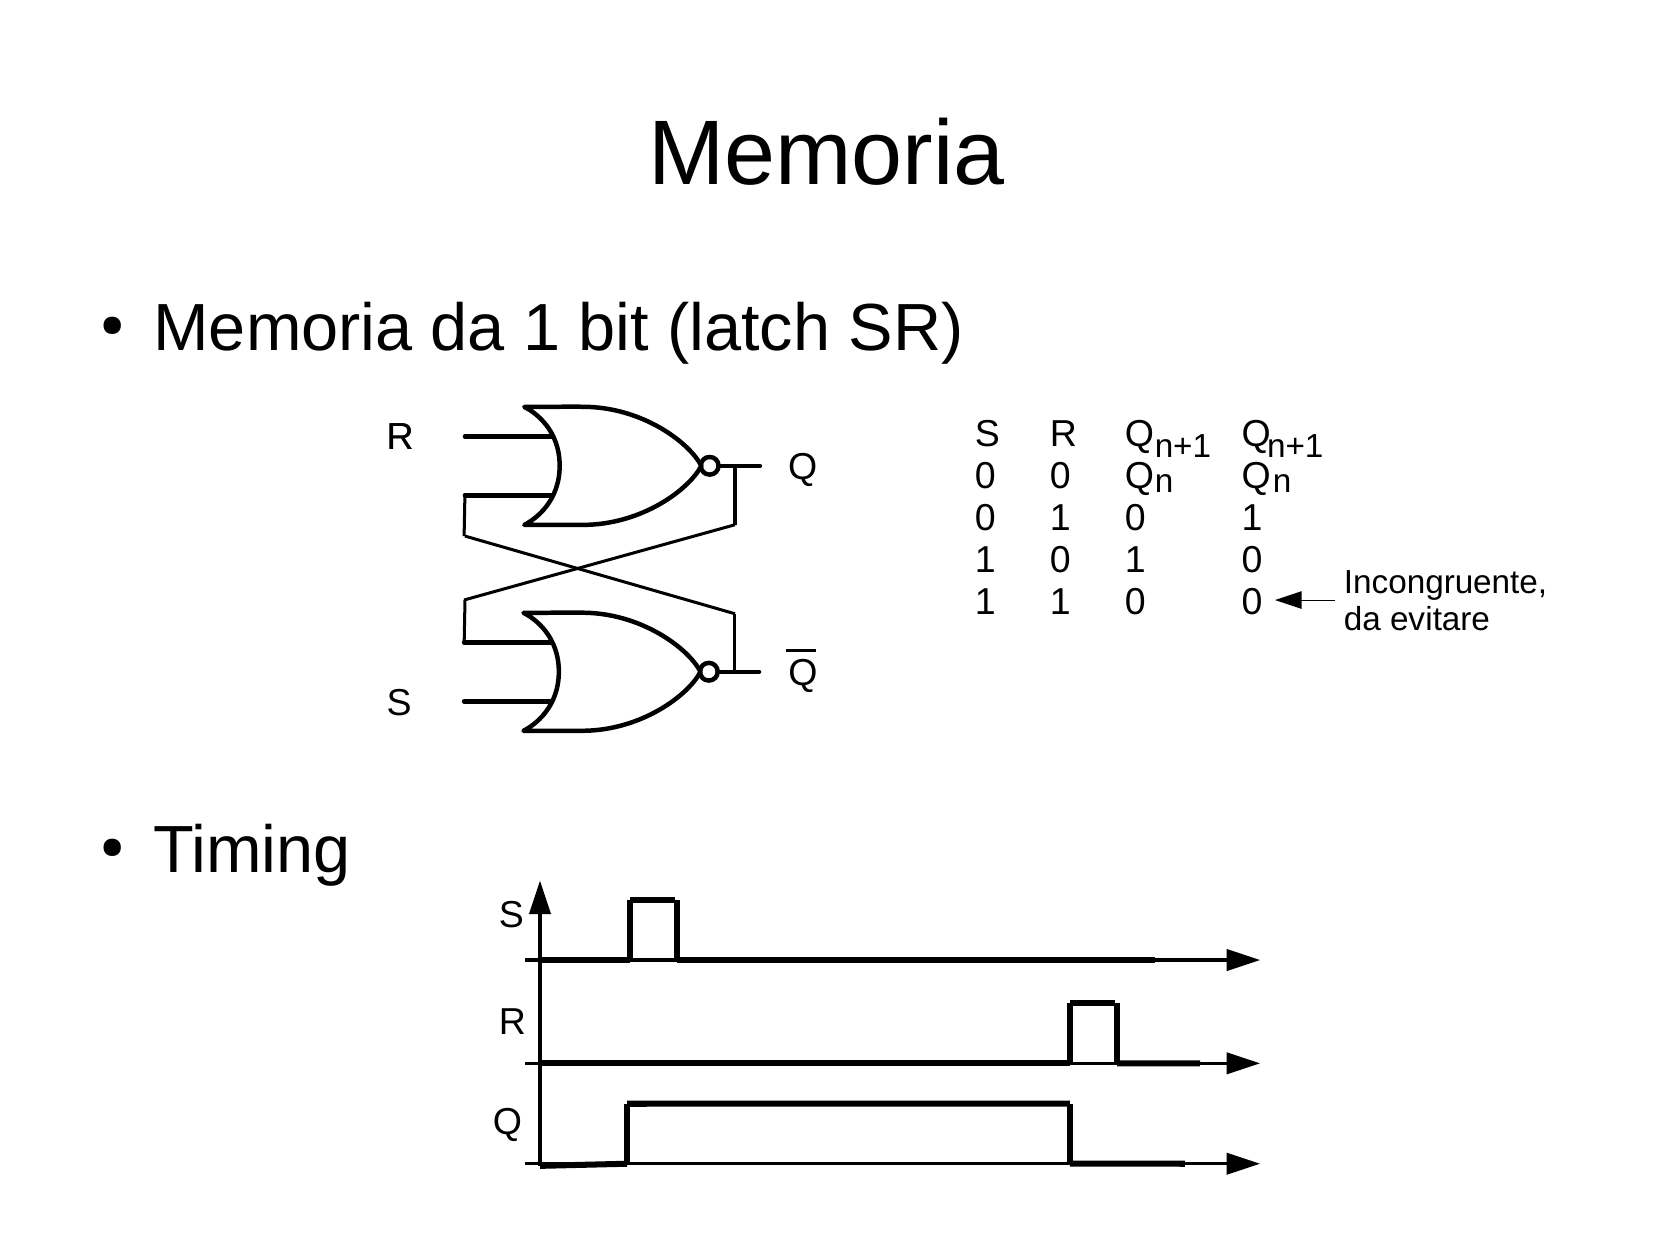

# Memoria
Memoria da 1 bit (latch SR)
Timing
S	R	Q	 Q
0	0	Q	 Q
0	1	0	 1
1	0	1	 0
1	1	0	 0
R
R
n+1
n+1
Q
n
n
Incongruente,
da evitare
Q
S
S
R
Q